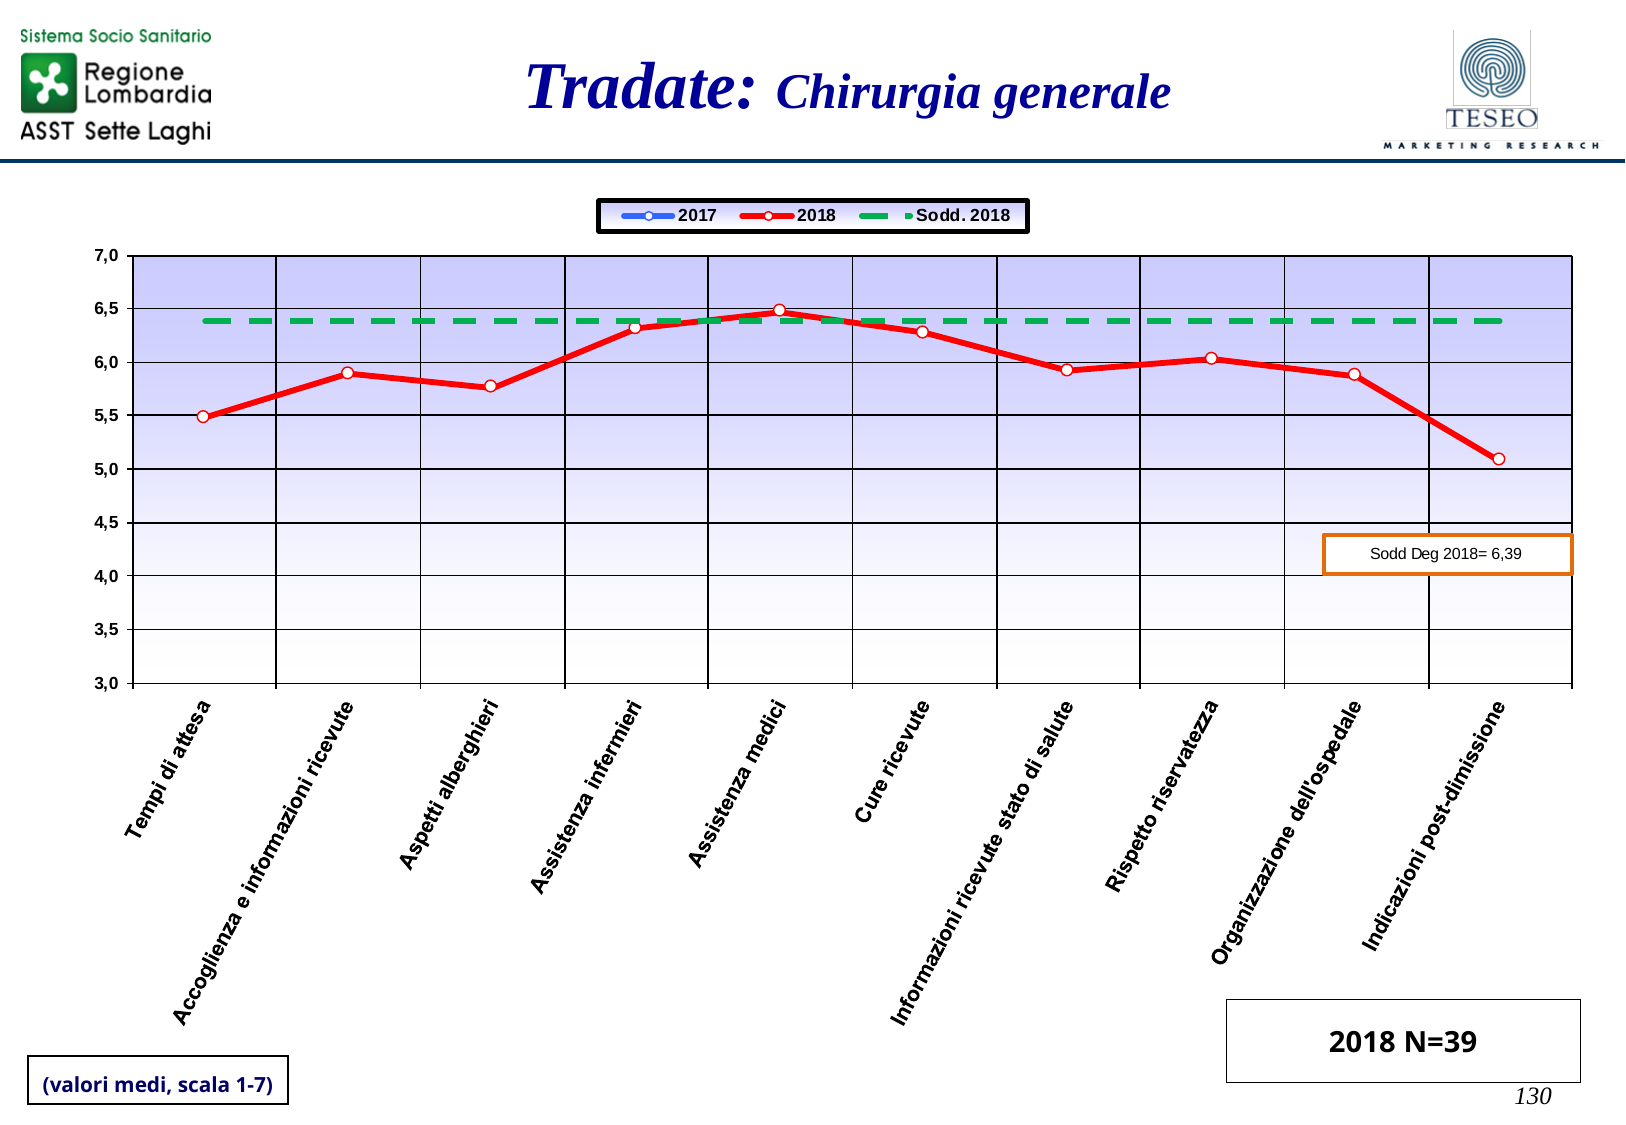

Tradate: Chirurgia generale
2018 N=39
(valori medi, scala 1-7)